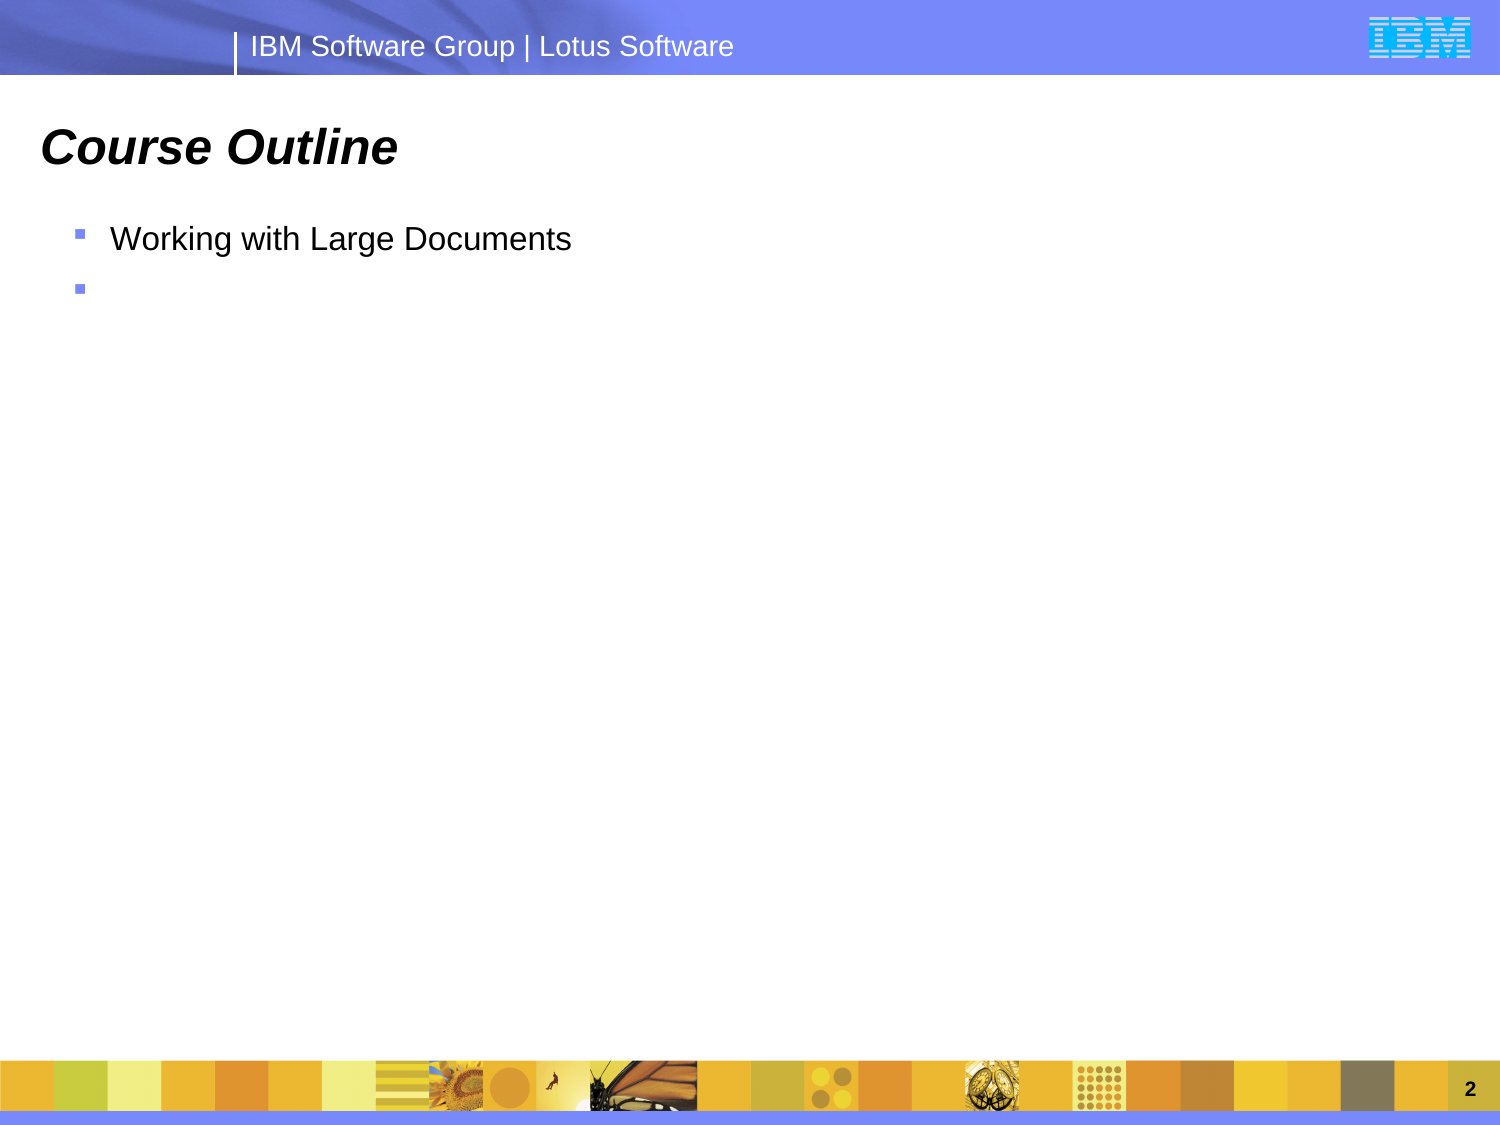

# Course Outline
Working with Large Documents
2